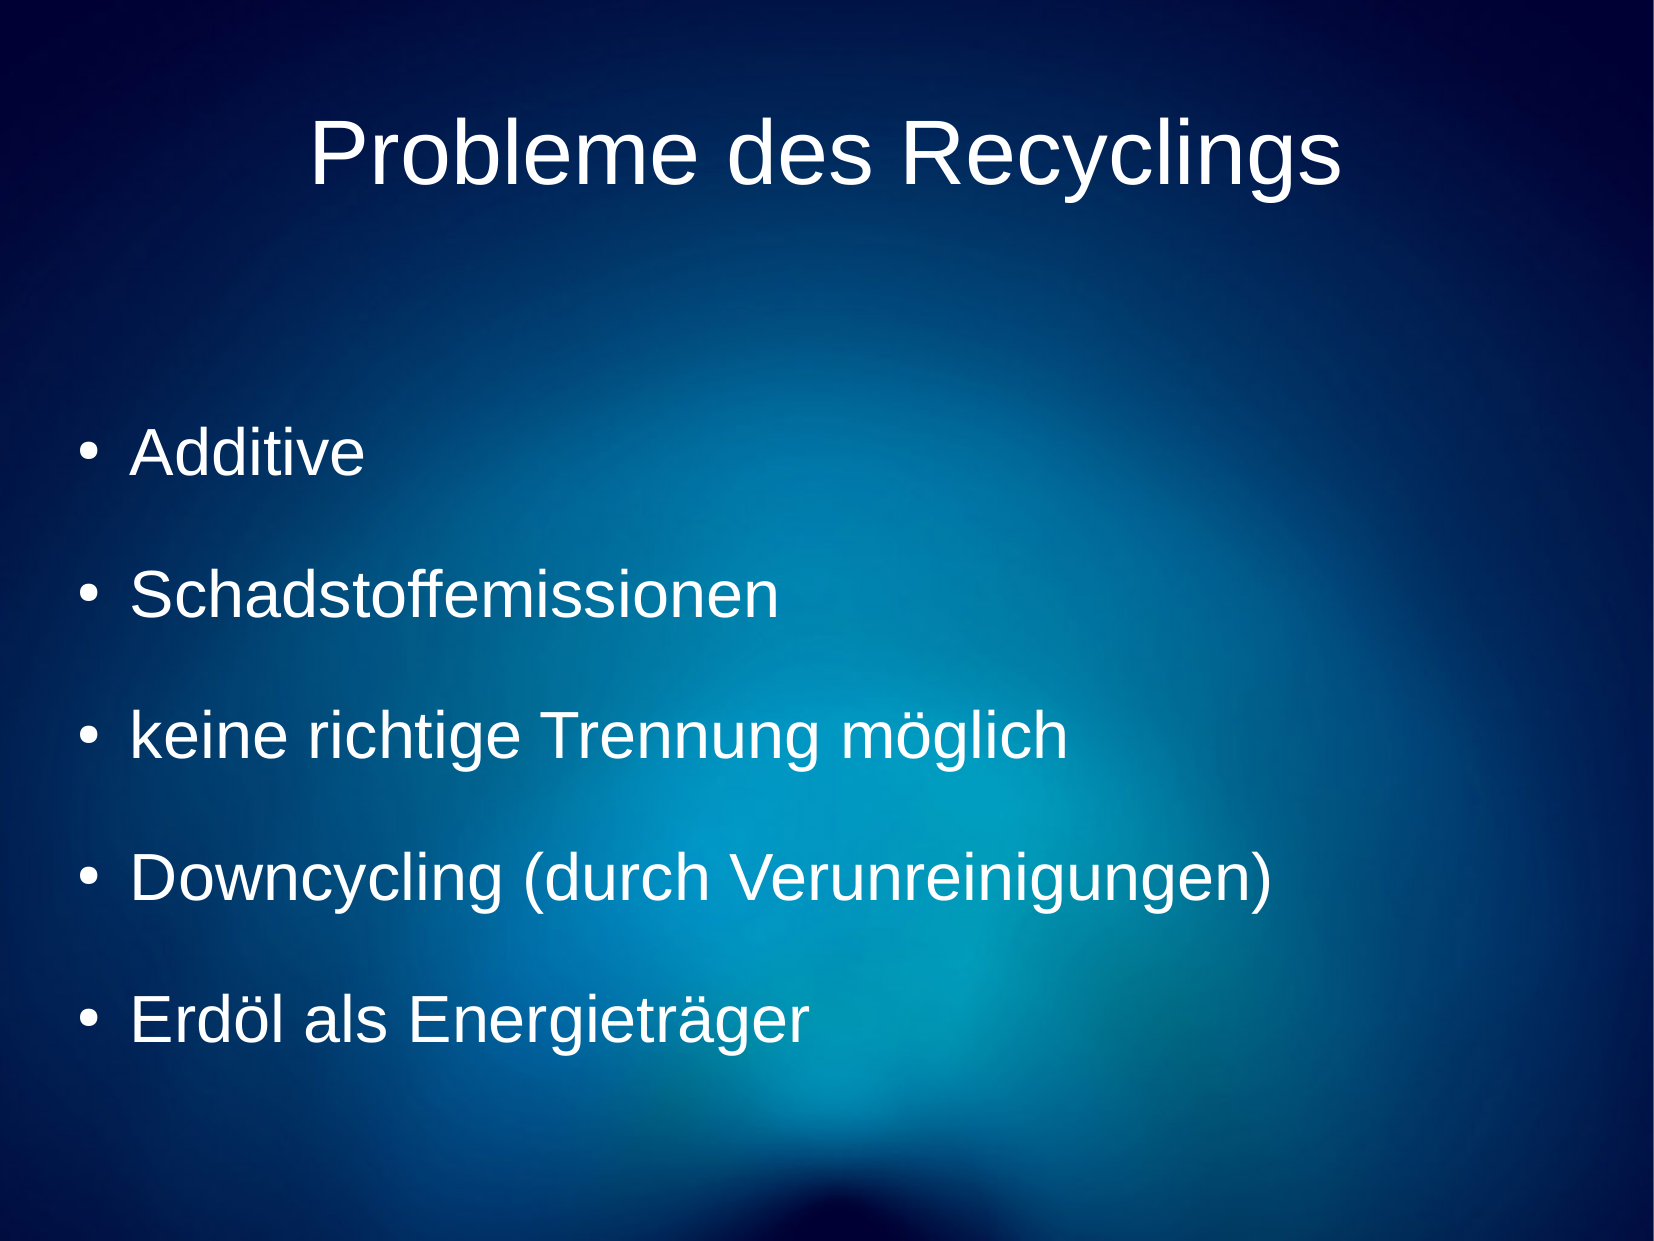

# Probleme des Recyclings
Additive
Schadstoffemissionen
keine richtige Trennung möglich
Downcycling (durch Verunreinigungen)
Erdöl als Energieträger